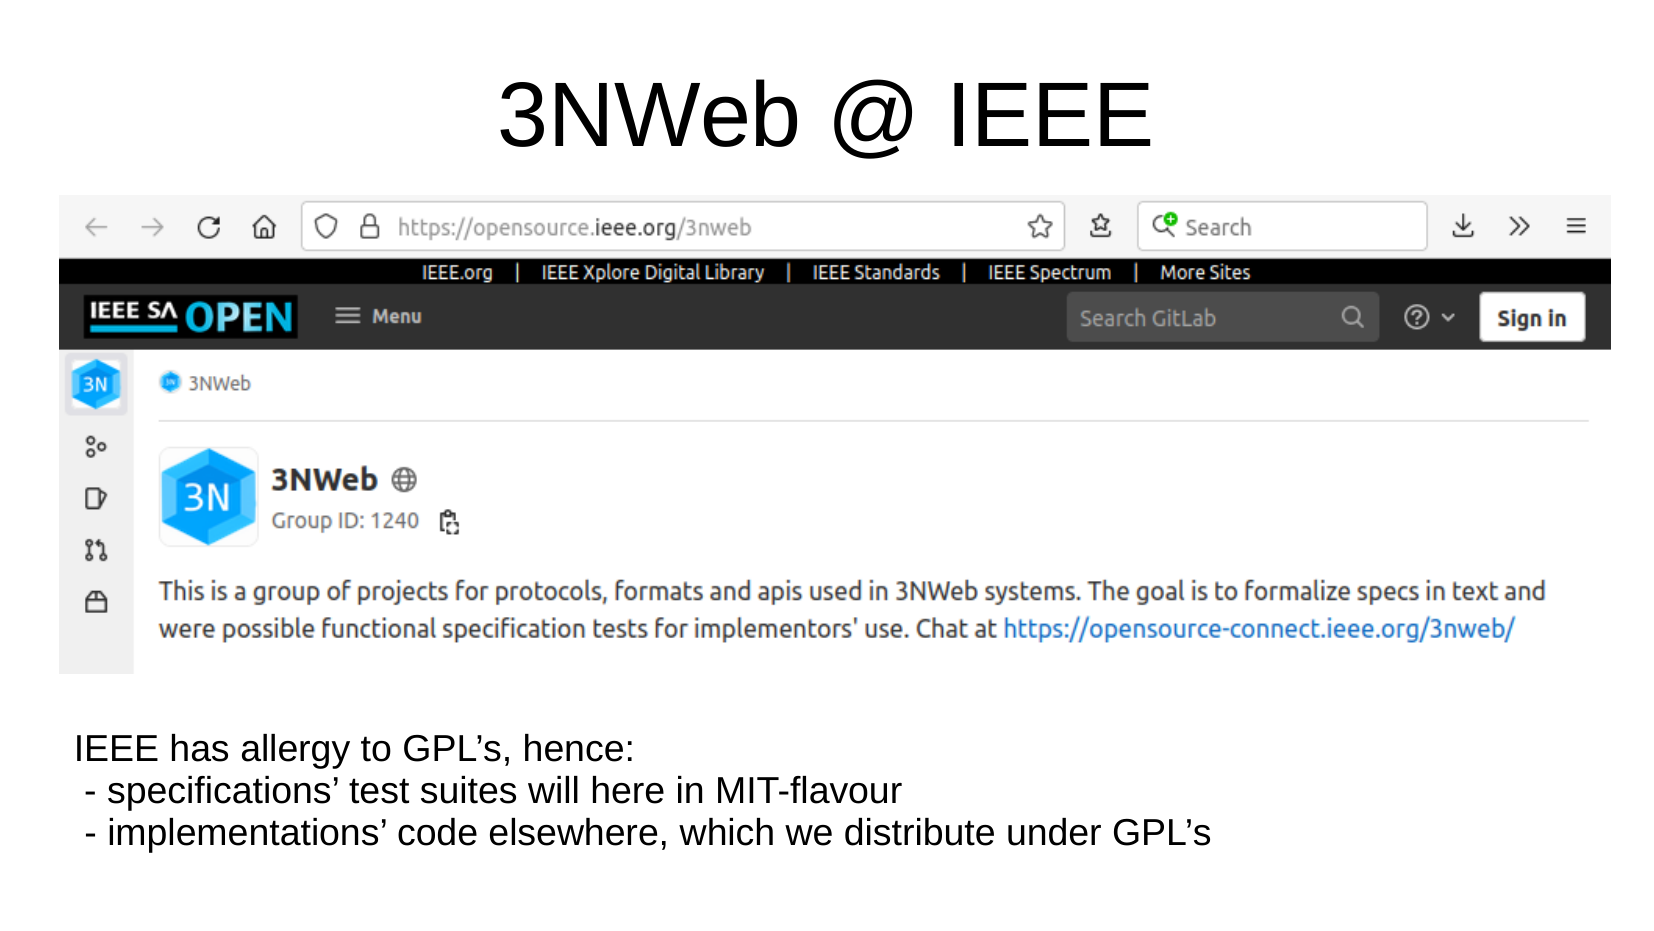

# 3NWeb @ IEEE
IEEE has allergy to GPL’s, hence:
 - specifications’ test suites will here in MIT-flavour
 - implementations’ code elsewhere, which we distribute under GPL’s